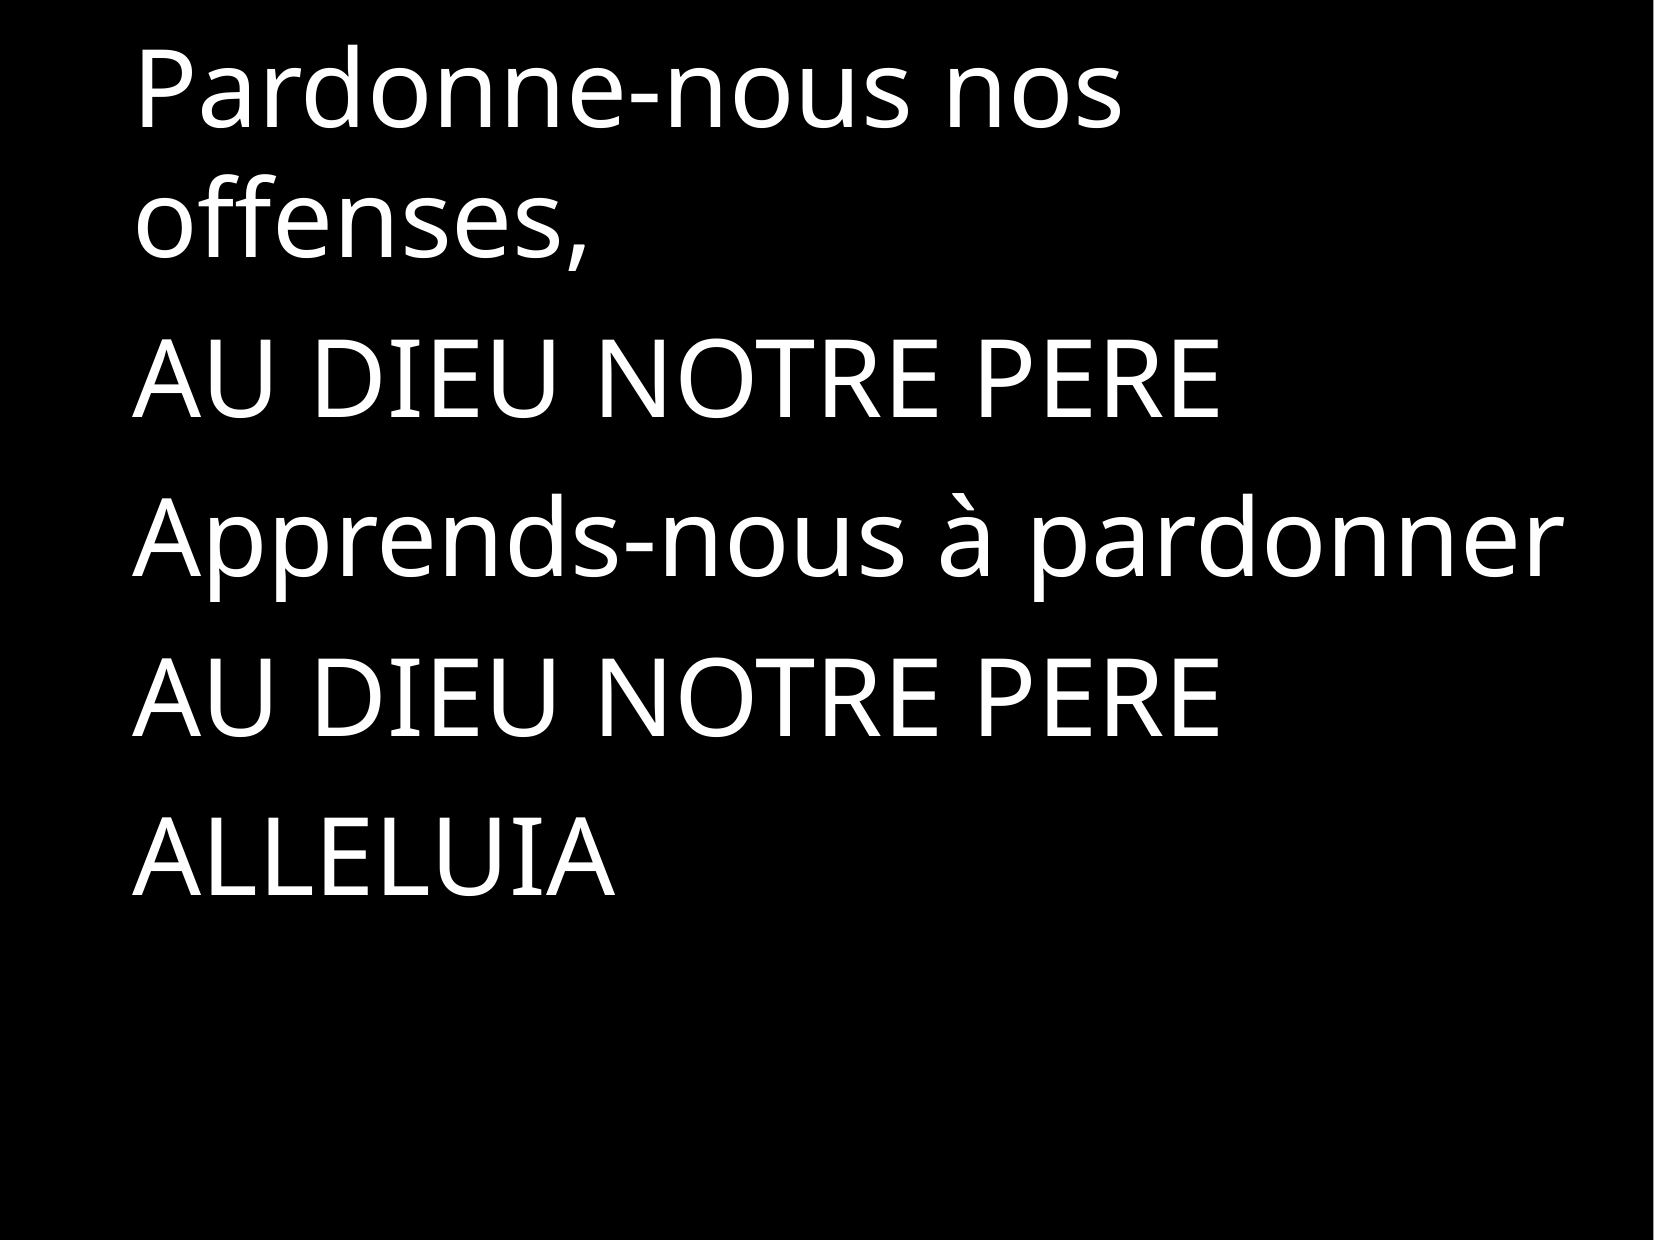

# Pardonne-nous nos offenses,
AU DIEU NOTRE PERE
Apprends-nous à pardonner
AU DIEU NOTRE PERE
ALLELUIA